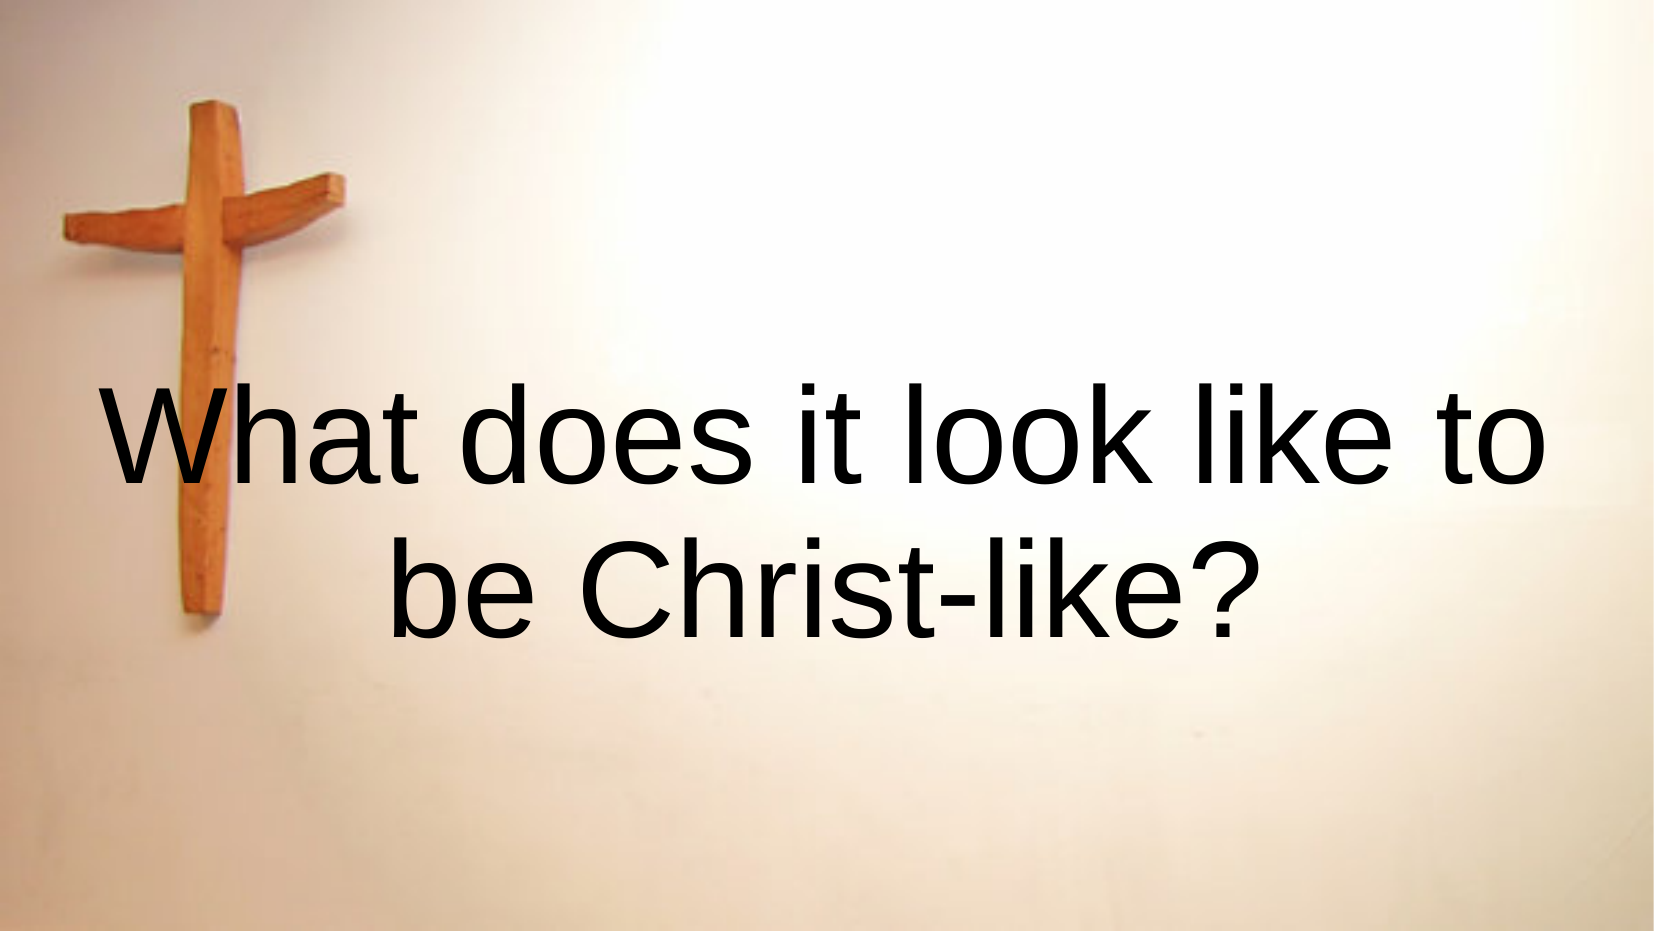

# What does it look like to be Christ-like?